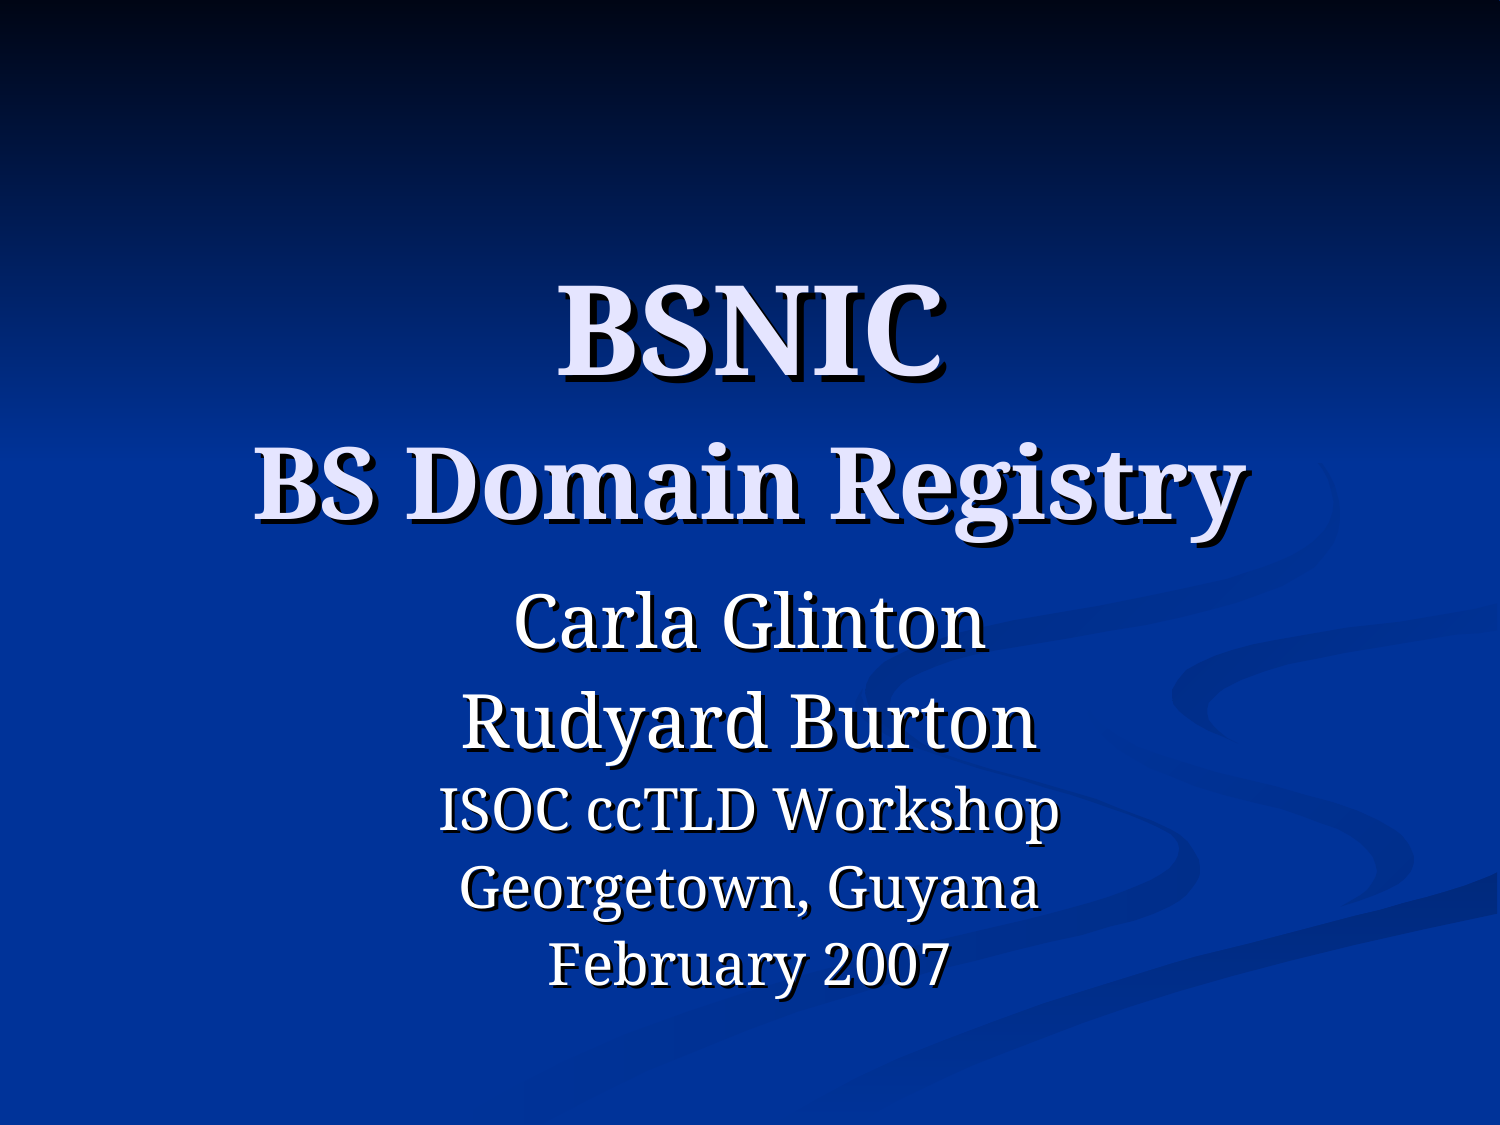

# BSNIC BS Domain Registry
Carla Glinton
Rudyard Burton
ISOC ccTLD Workshop
Georgetown, Guyana
February 2007